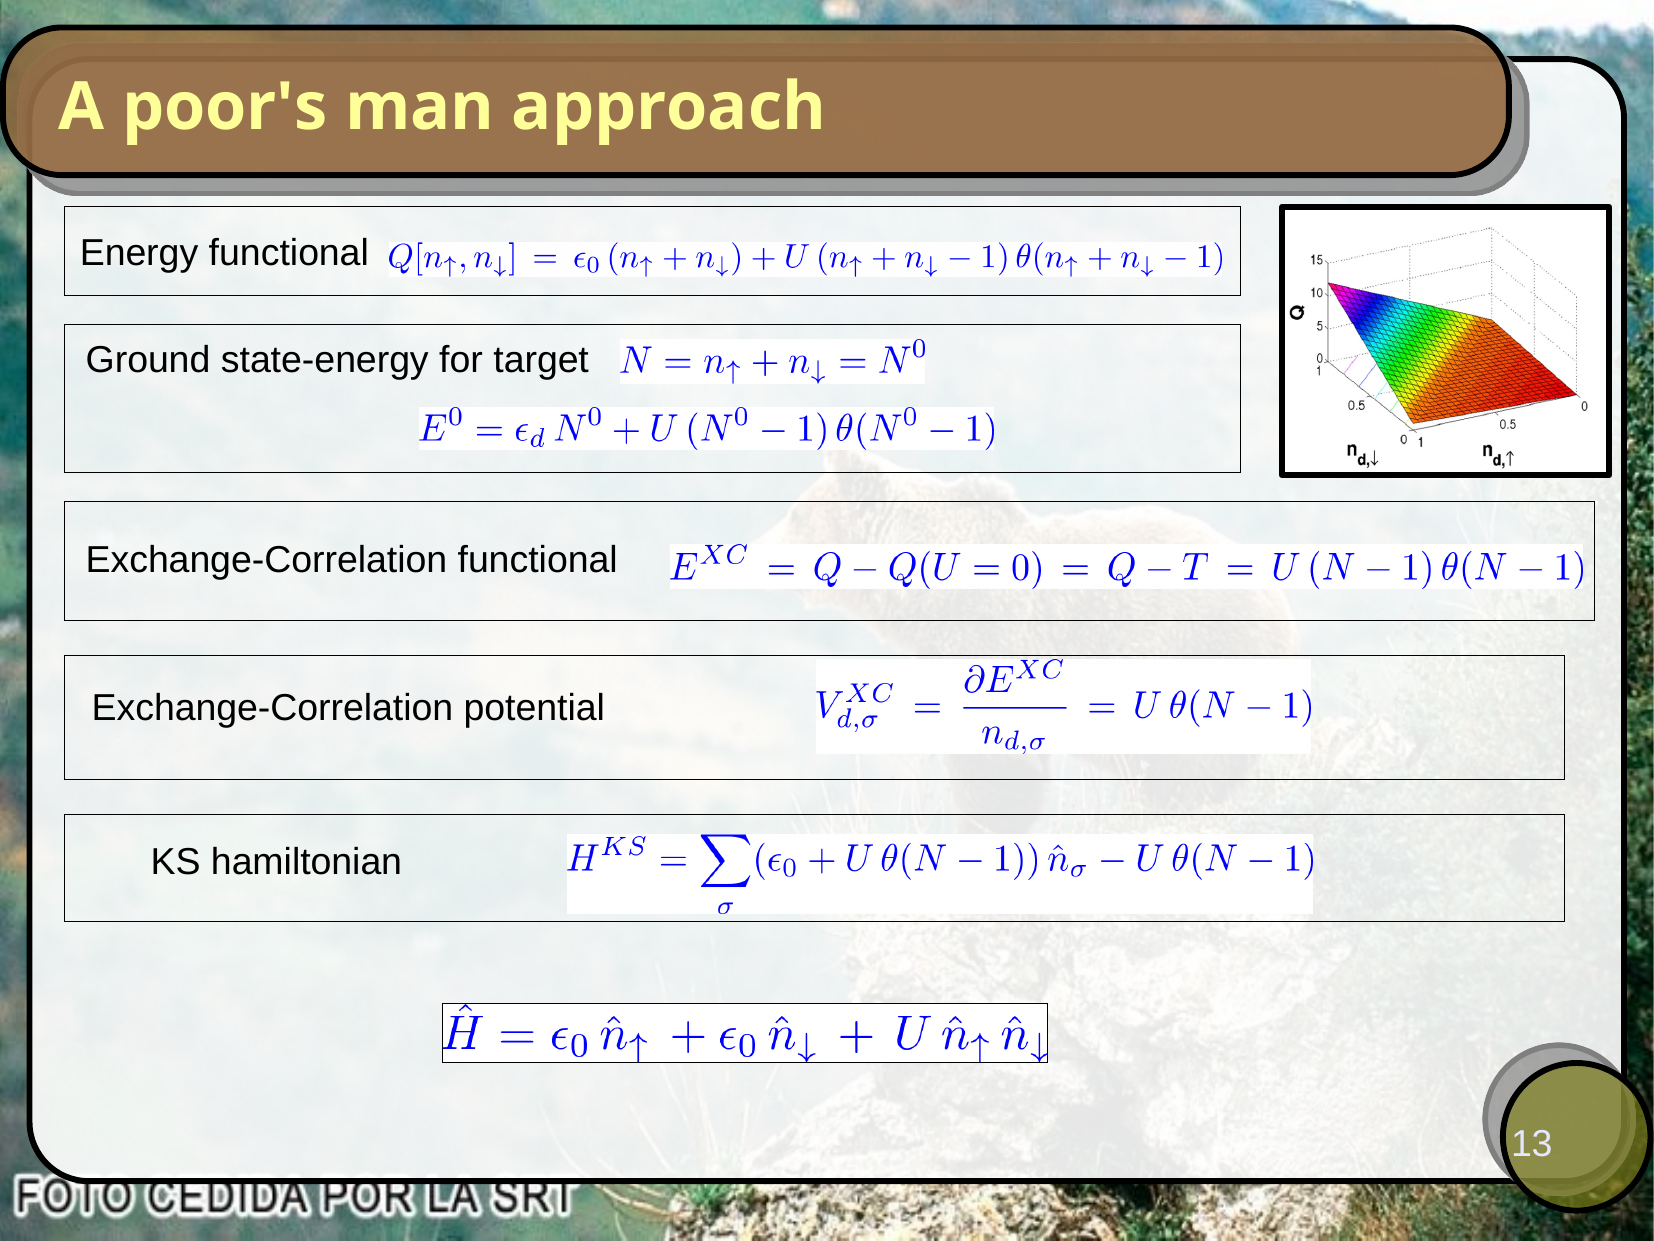

# A poor's man approach
Energy functional
Ground state-energy for target
Exchange-Correlation functional
Exchange-Correlation potential
KS hamiltonian
13